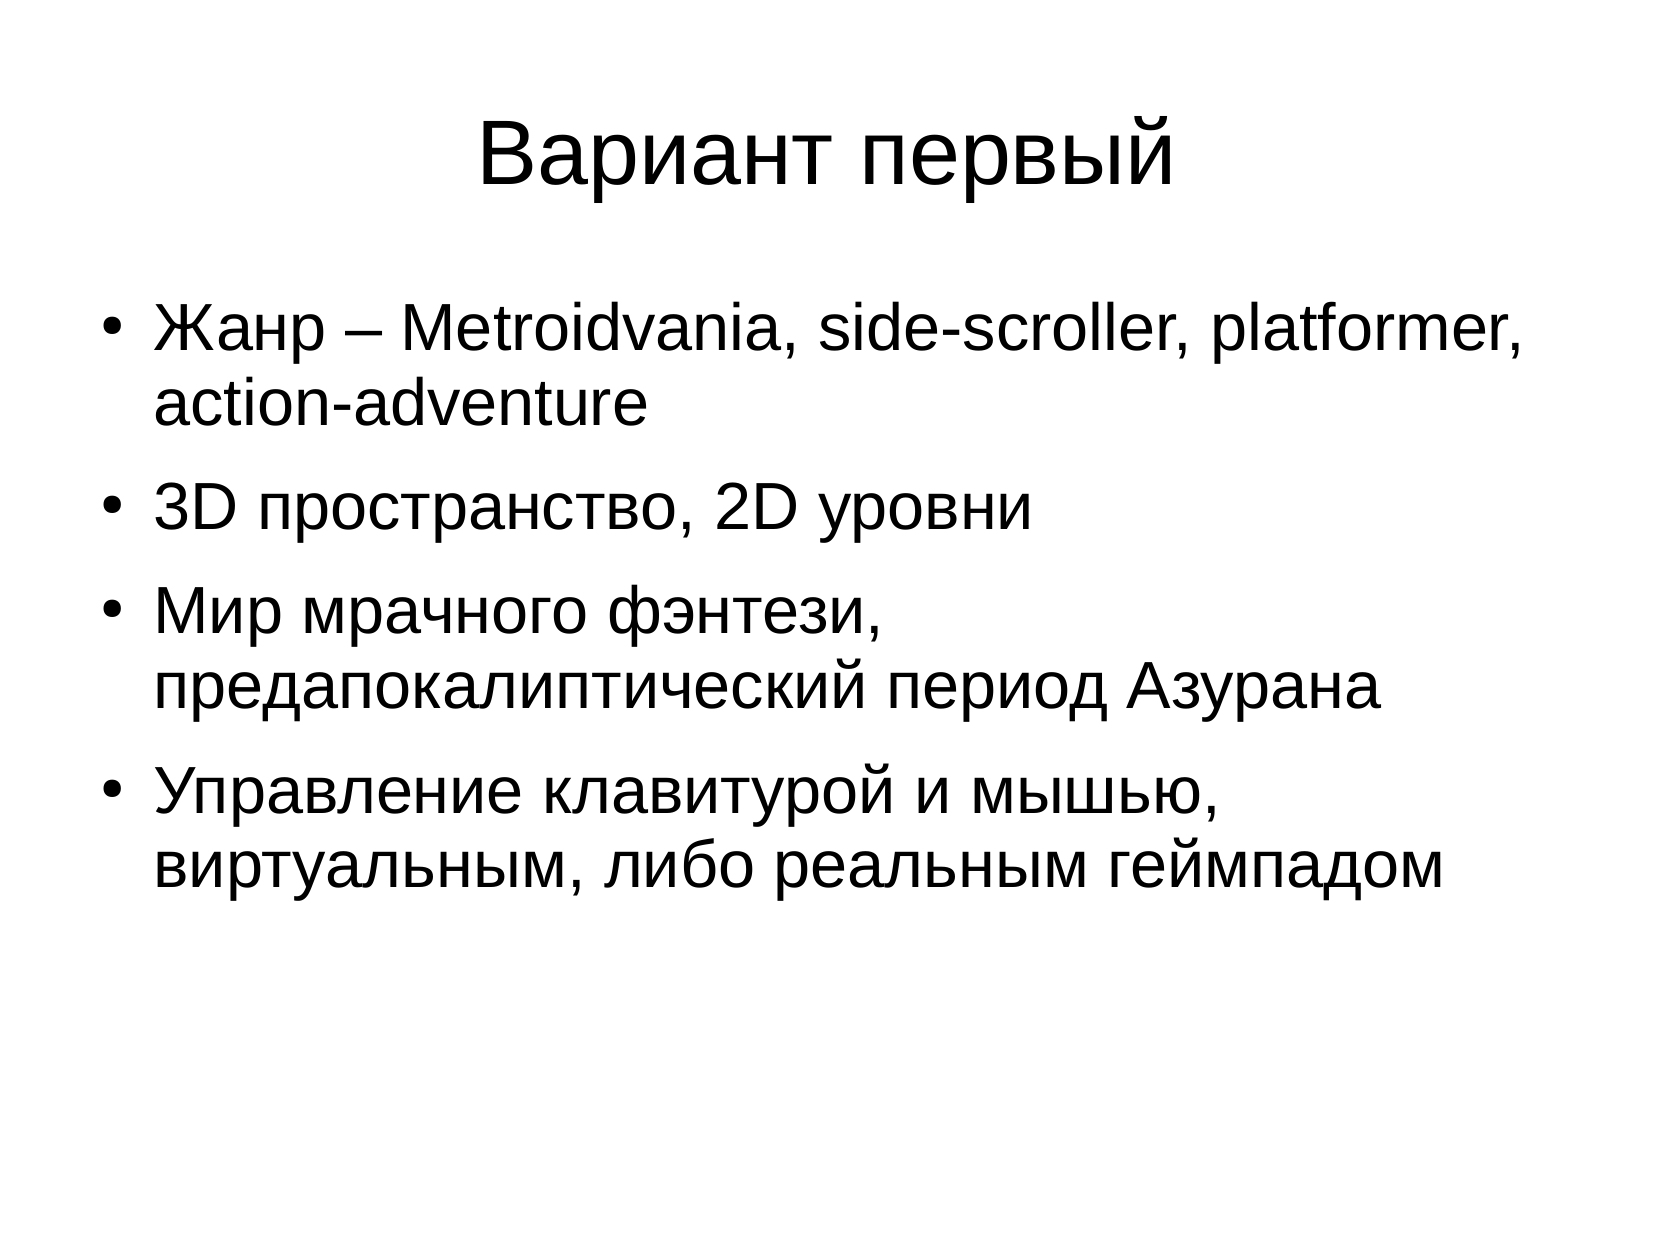

# Вариант первый
Жанр – Metroidvania, side-scroller, platformer, action-adventure
3D пространство, 2D уровни
Мир мрачного фэнтези, предапокалиптический период Азурана
Управление клавитурой и мышью, виртуальным, либо реальным геймпадом